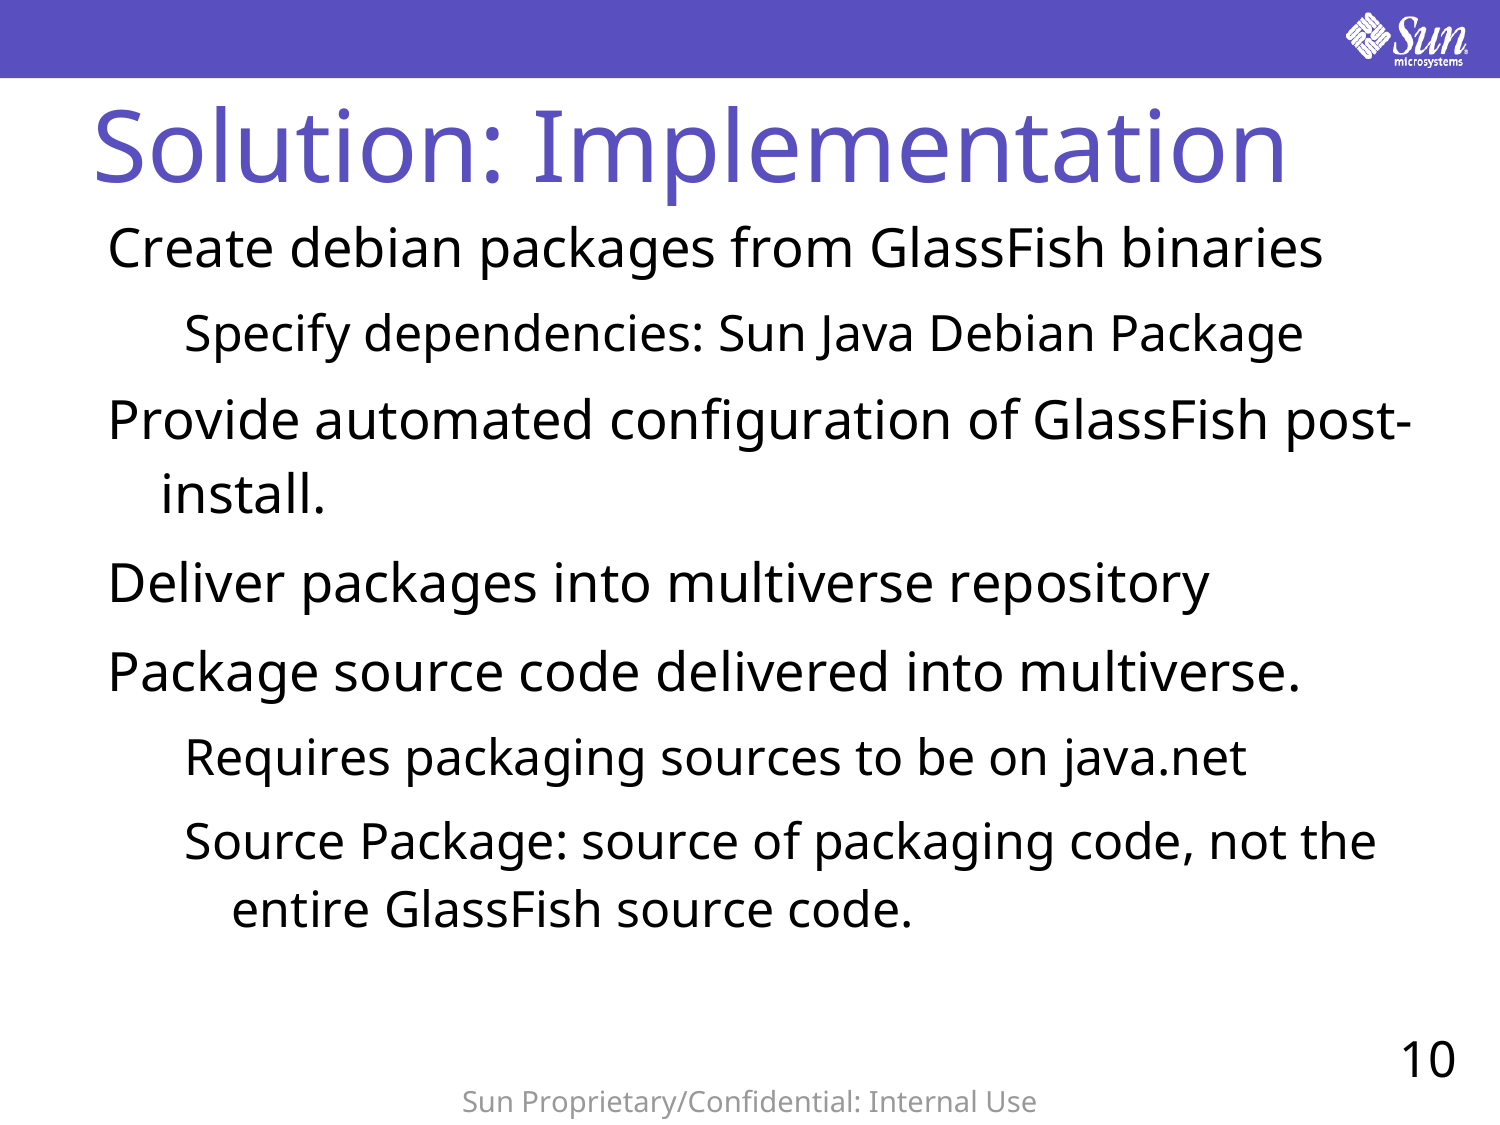

# Solution: Implementation
Create debian packages from GlassFish binaries
Specify dependencies: Sun Java Debian Package
Provide automated configuration of GlassFish post-install.
Deliver packages into multiverse repository
Package source code delivered into multiverse.
Requires packaging sources to be on java.net
Source Package: source of packaging code, not the entire GlassFish source code.